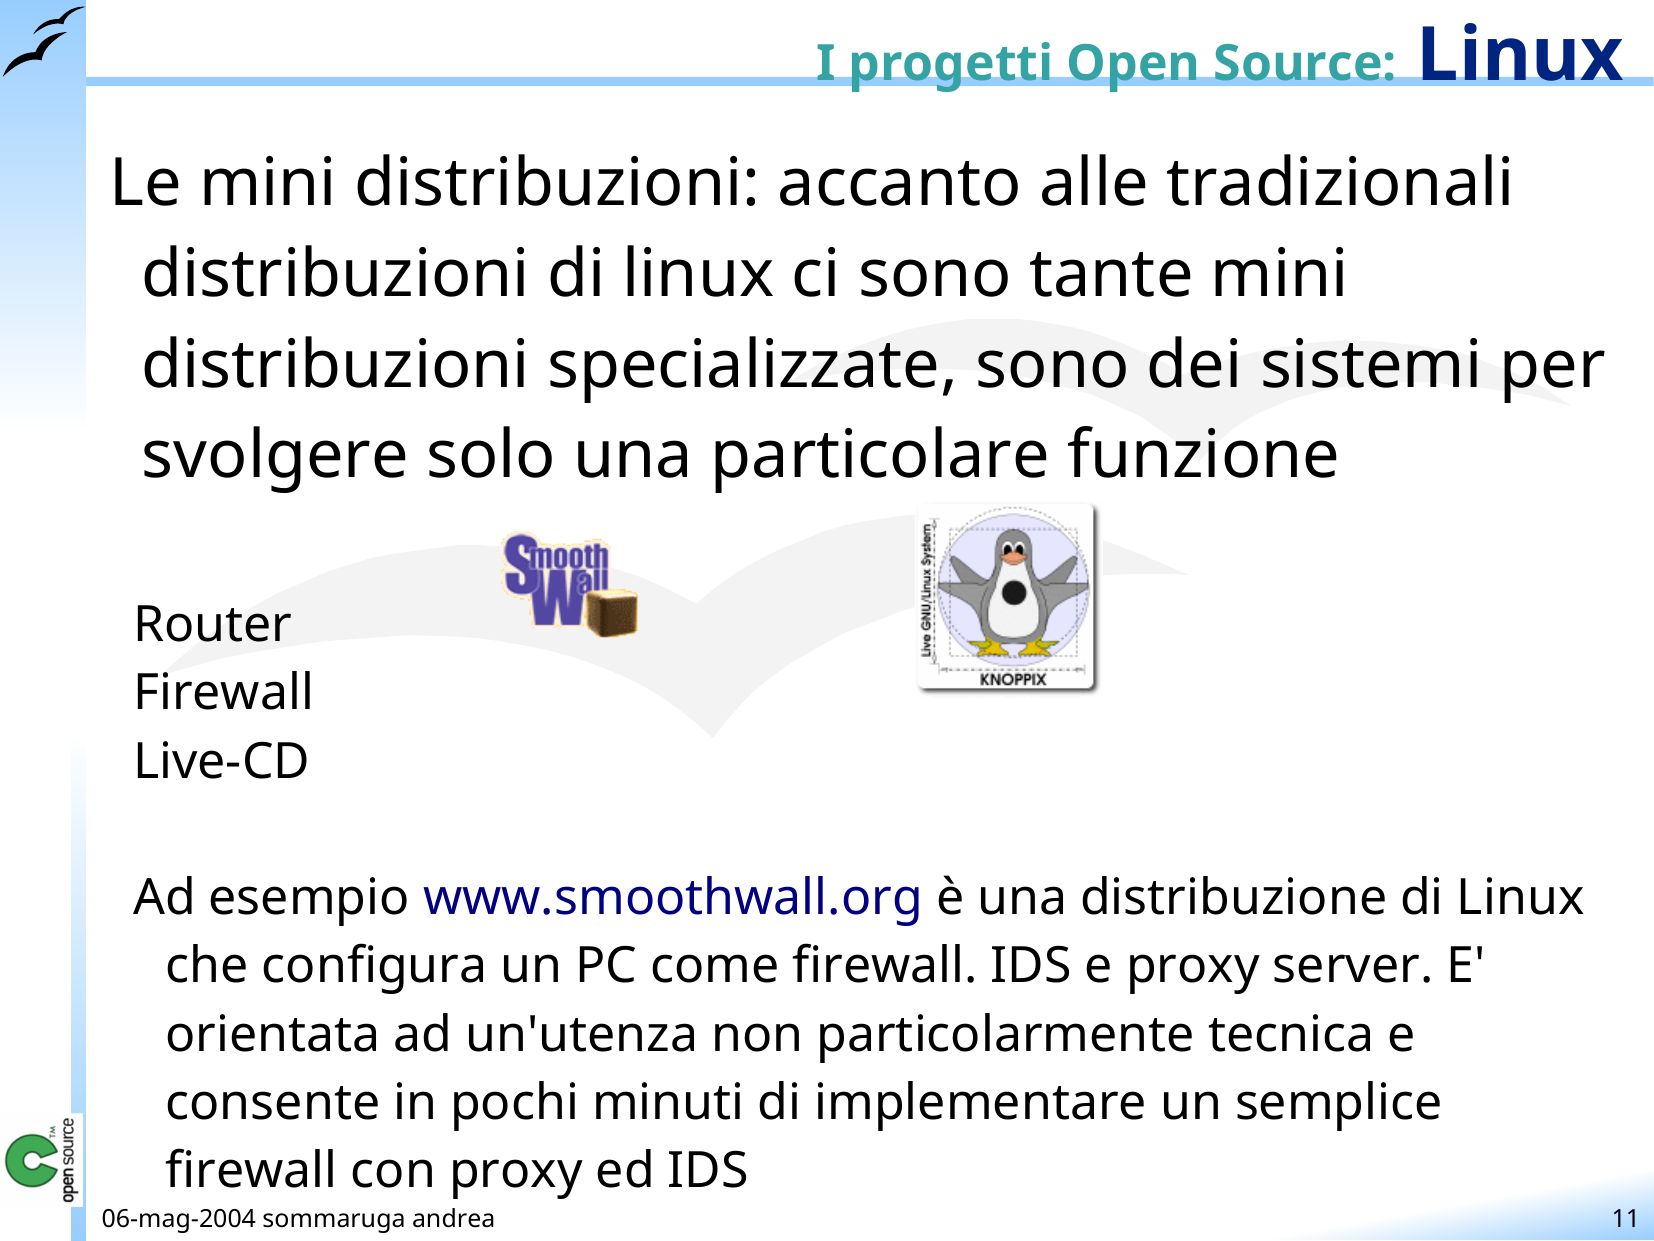

# I progetti Open Source: Linux
Le mini distribuzioni: accanto alle tradizionali distribuzioni di linux ci sono tante mini distribuzioni specializzate, sono dei sistemi per svolgere solo una particolare funzione
Router
Firewall
Live-CD
Ad esempio www.smoothwall.org è una distribuzione di Linux che configura un PC come firewall. IDS e proxy server. E' orientata ad un'utenza non particolarmente tecnica e consente in pochi minuti di implementare un semplice firewall con proxy ed IDS